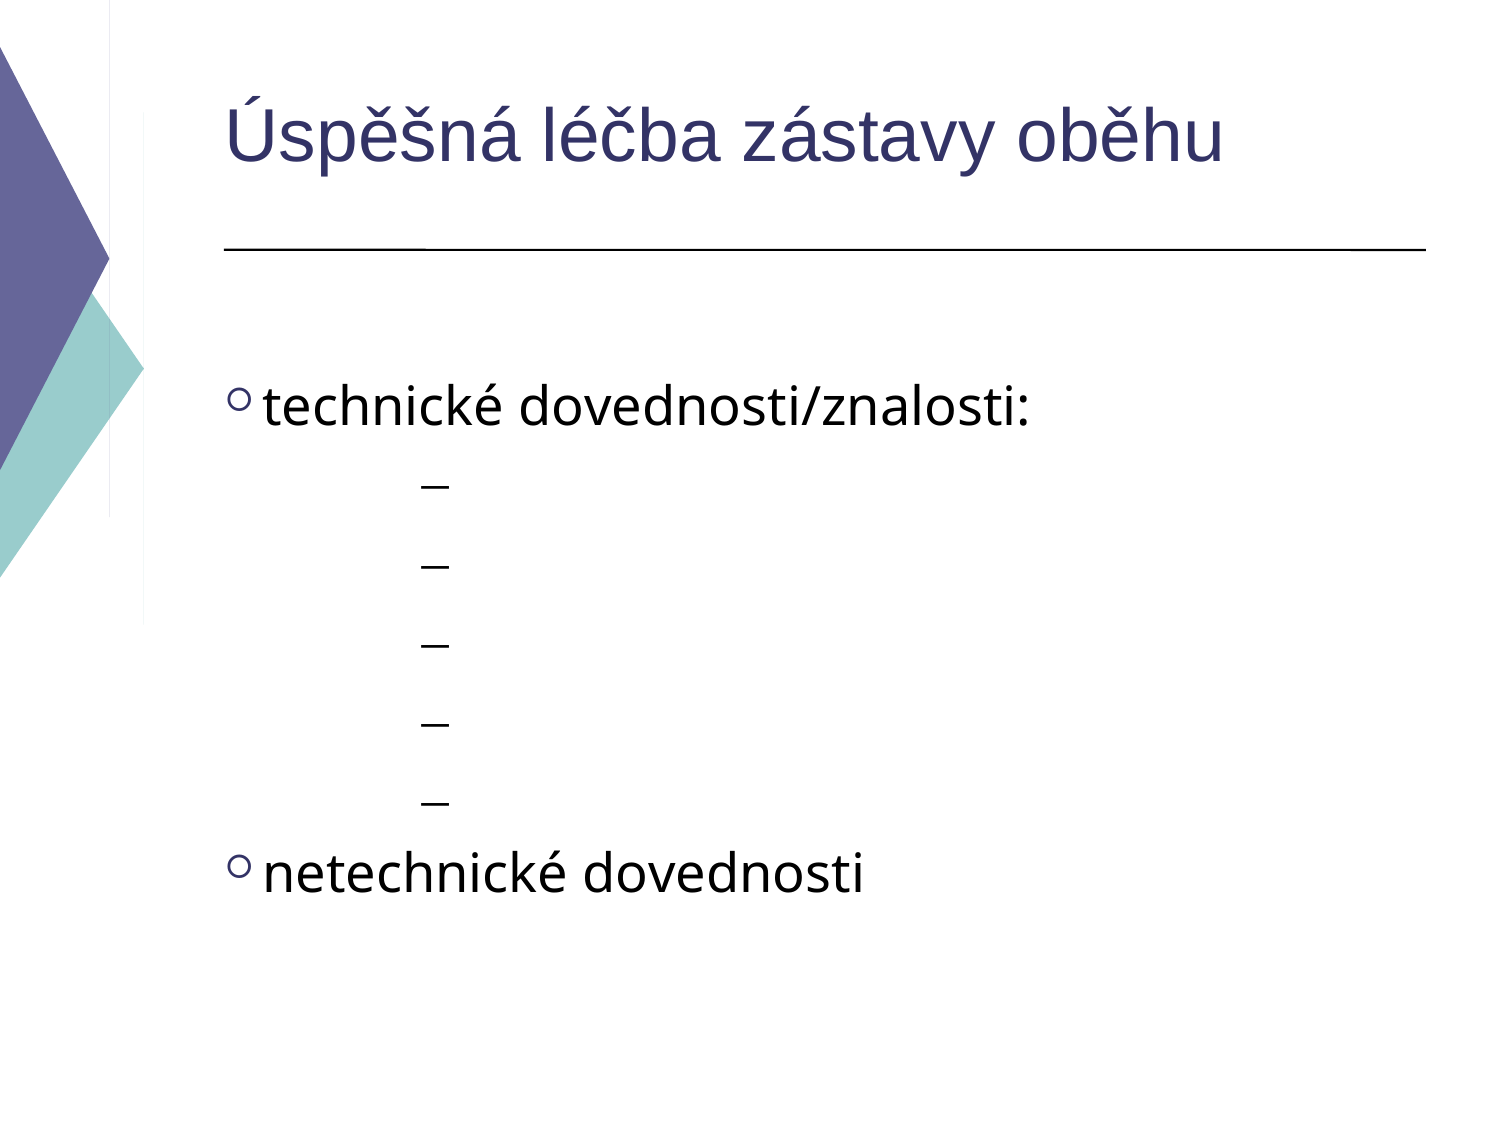

# Úspěšná léčba zástavy oběhu
technické dovednosti/znalosti:
netechnické dovednosti